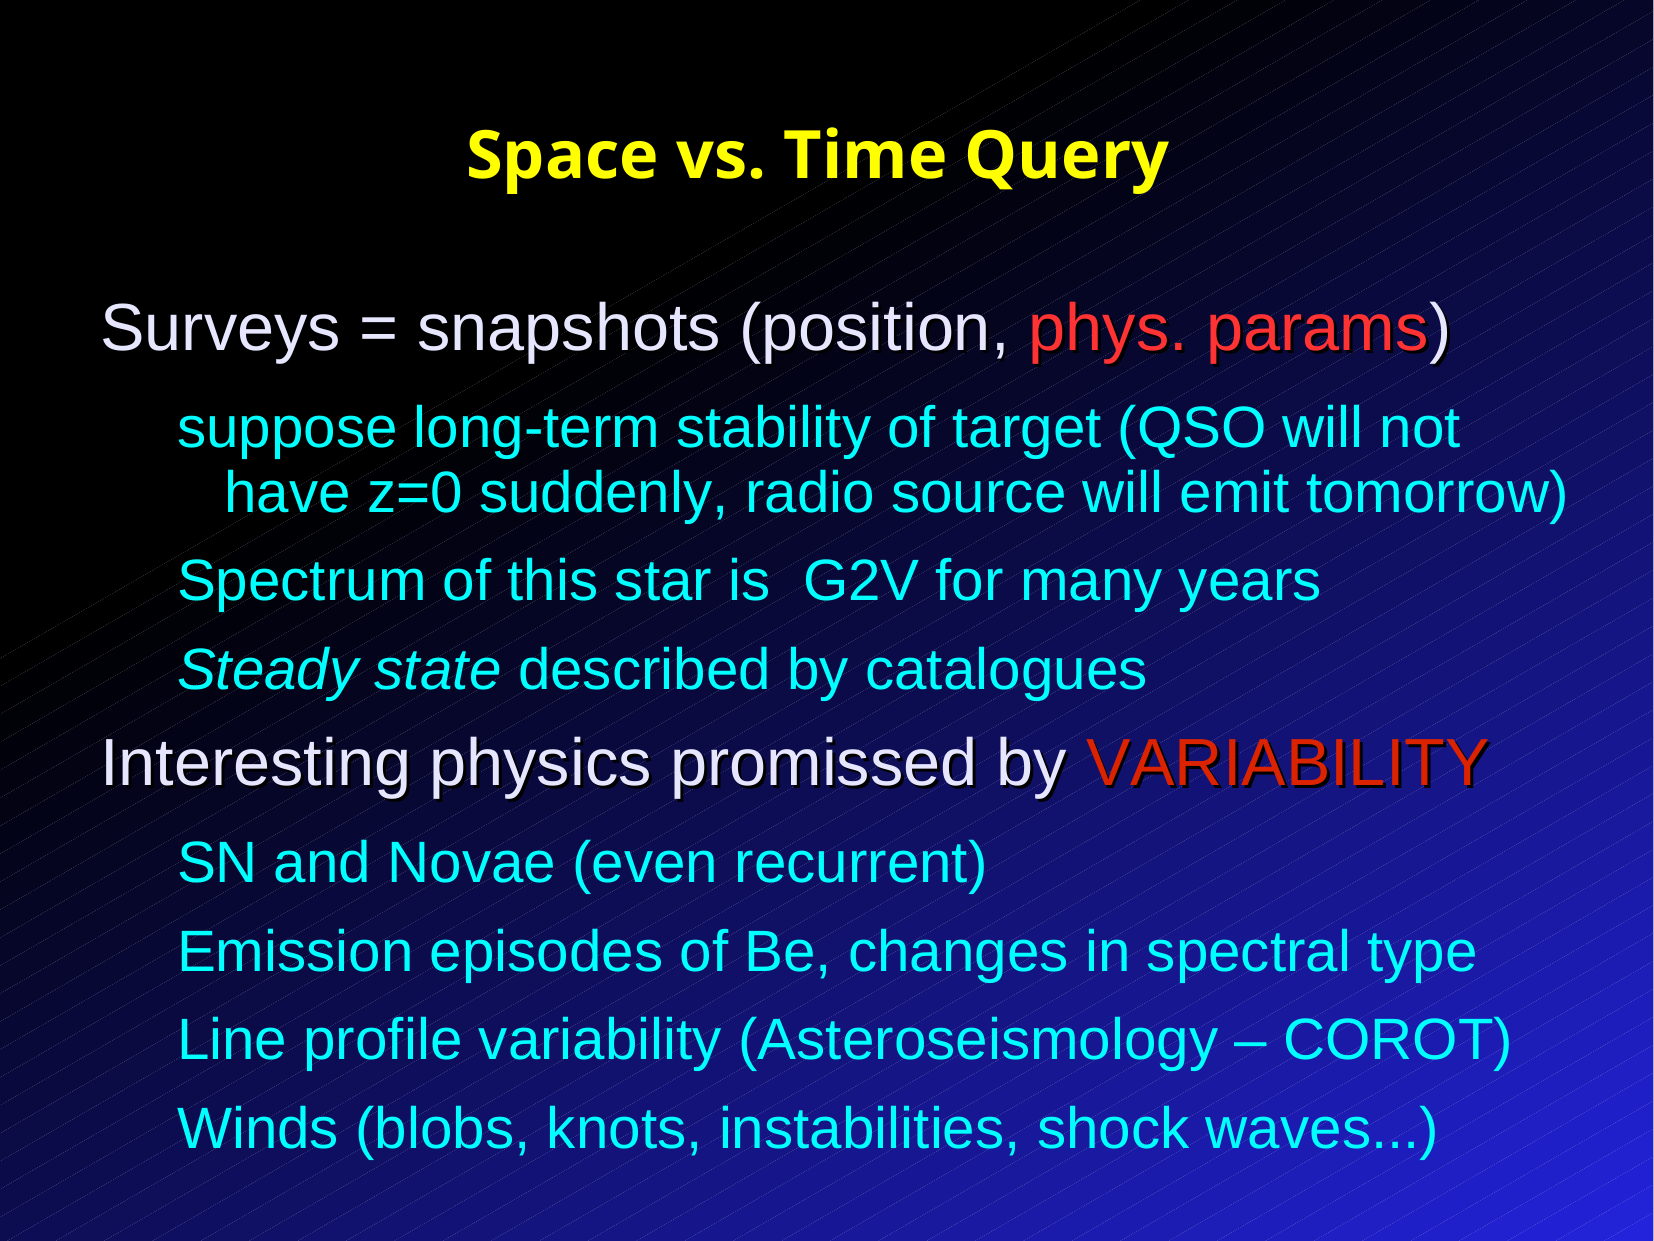

# Space vs. Time Query
Surveys = snapshots (position, phys. params)
suppose long-term stability of target (QSO will not have z=0 suddenly, radio source will emit tomorrow)
Spectrum of this star is G2V for many years
Steady state described by catalogues
Interesting physics promissed by VARIABILITY
SN and Novae (even recurrent)
Emission episodes of Be, changes in spectral type
Line profile variability (Asteroseismology – COROT)
Winds (blobs, knots, instabilities, shock waves...)